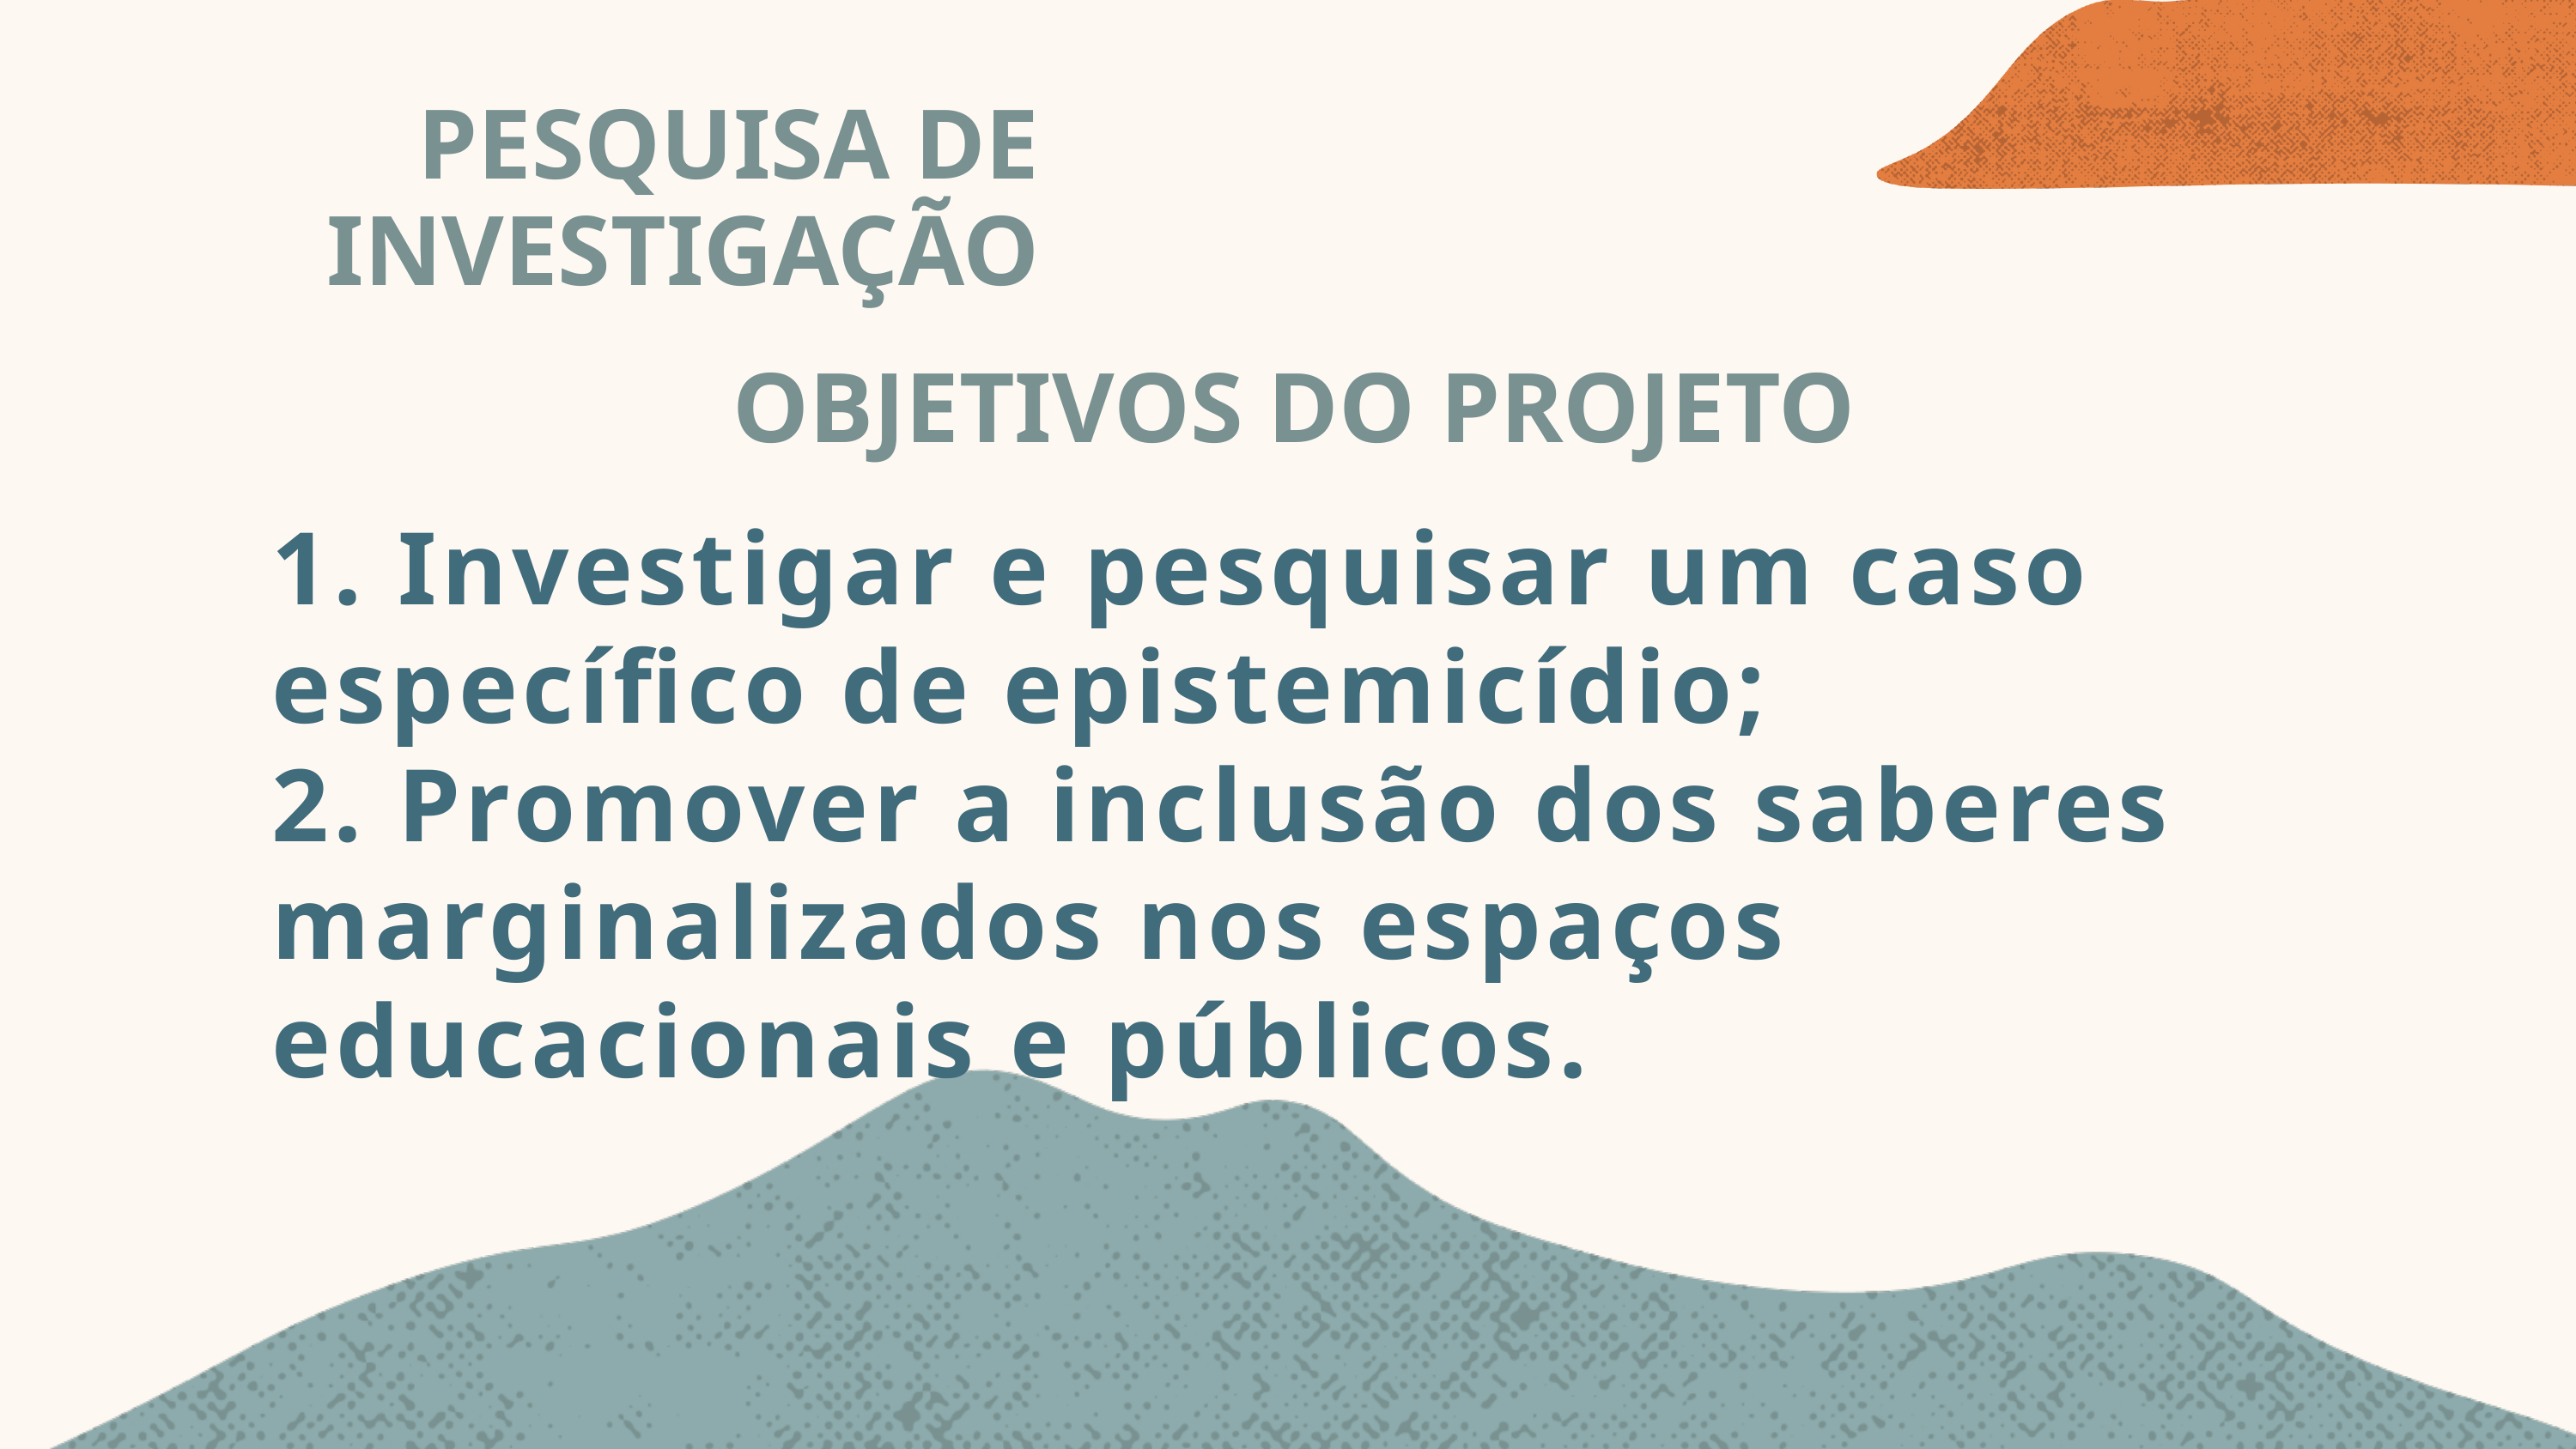

PESQUISA DE
INVESTIGAÇÃO
OBJETIVOS DO PROJETO
1. Investigar e pesquisar um caso específico de epistemicídio;
2. Promover a inclusão dos saberes marginalizados nos espaços educacionais e públicos.